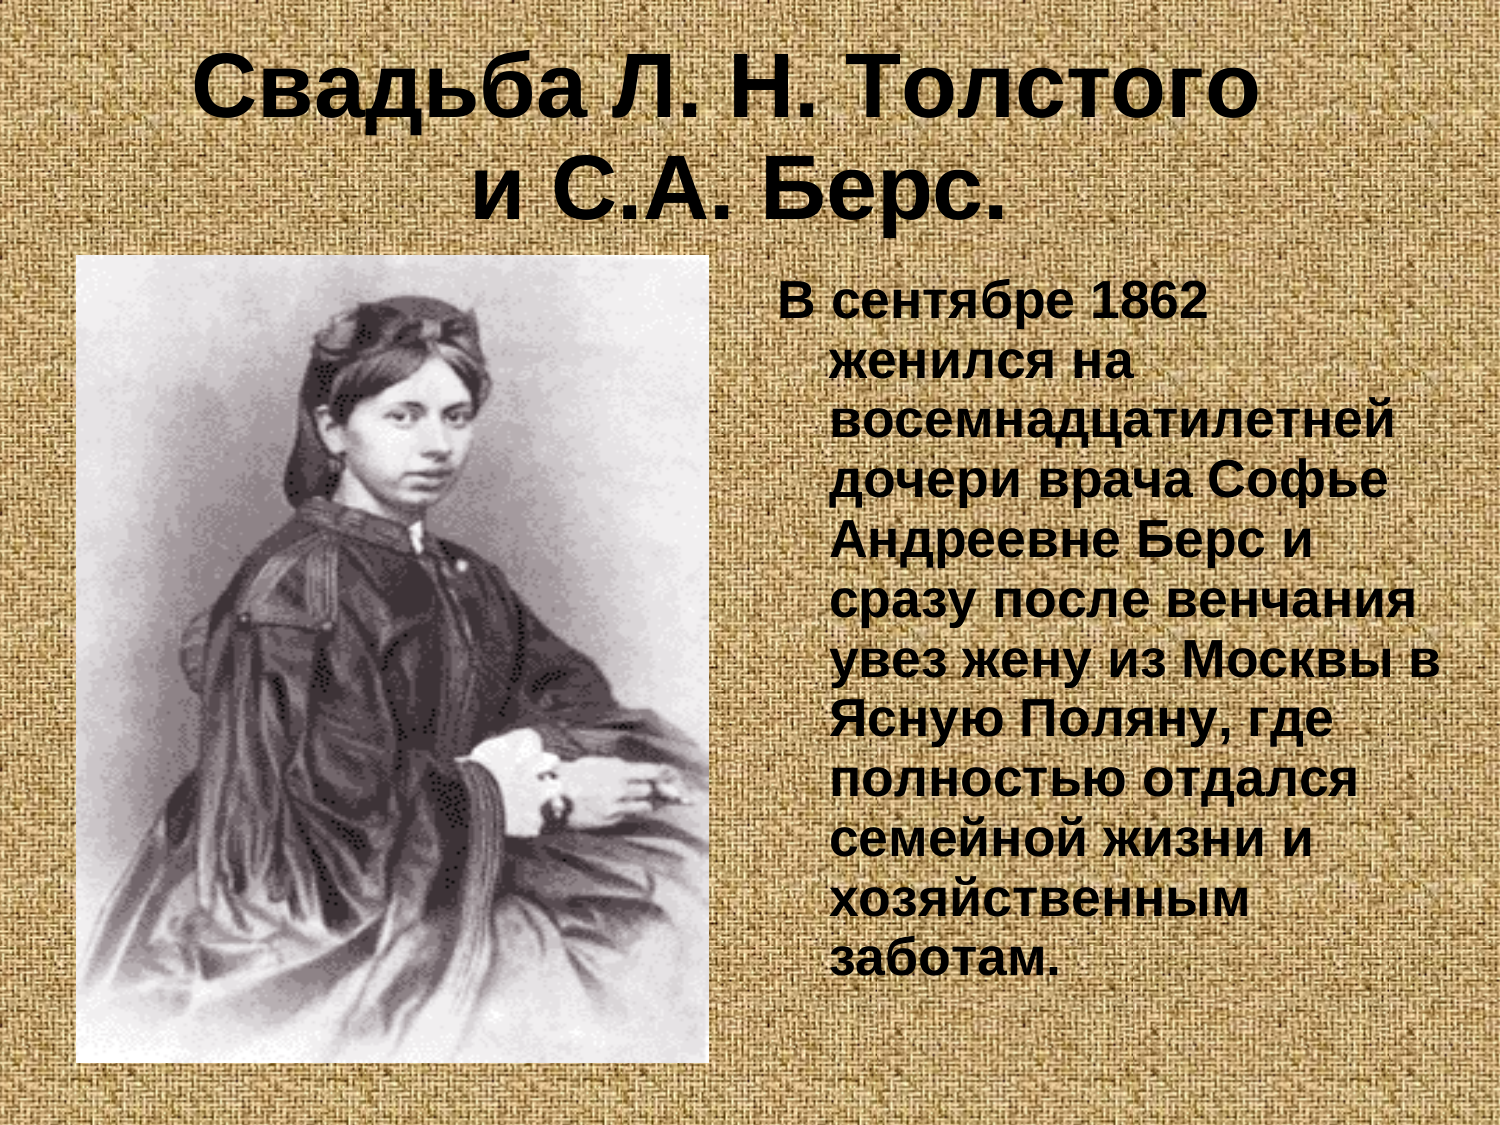

# Свадьба Л. Н. Толстого и С.А. Берс.
В сентябре 1862 женился на восемнадцатилетней дочери врача Софье Андреевне Берс и сразу после венчания увез жену из Москвы в Ясную Поляну, где полностью отдался семейной жизни и хозяйственным заботам.